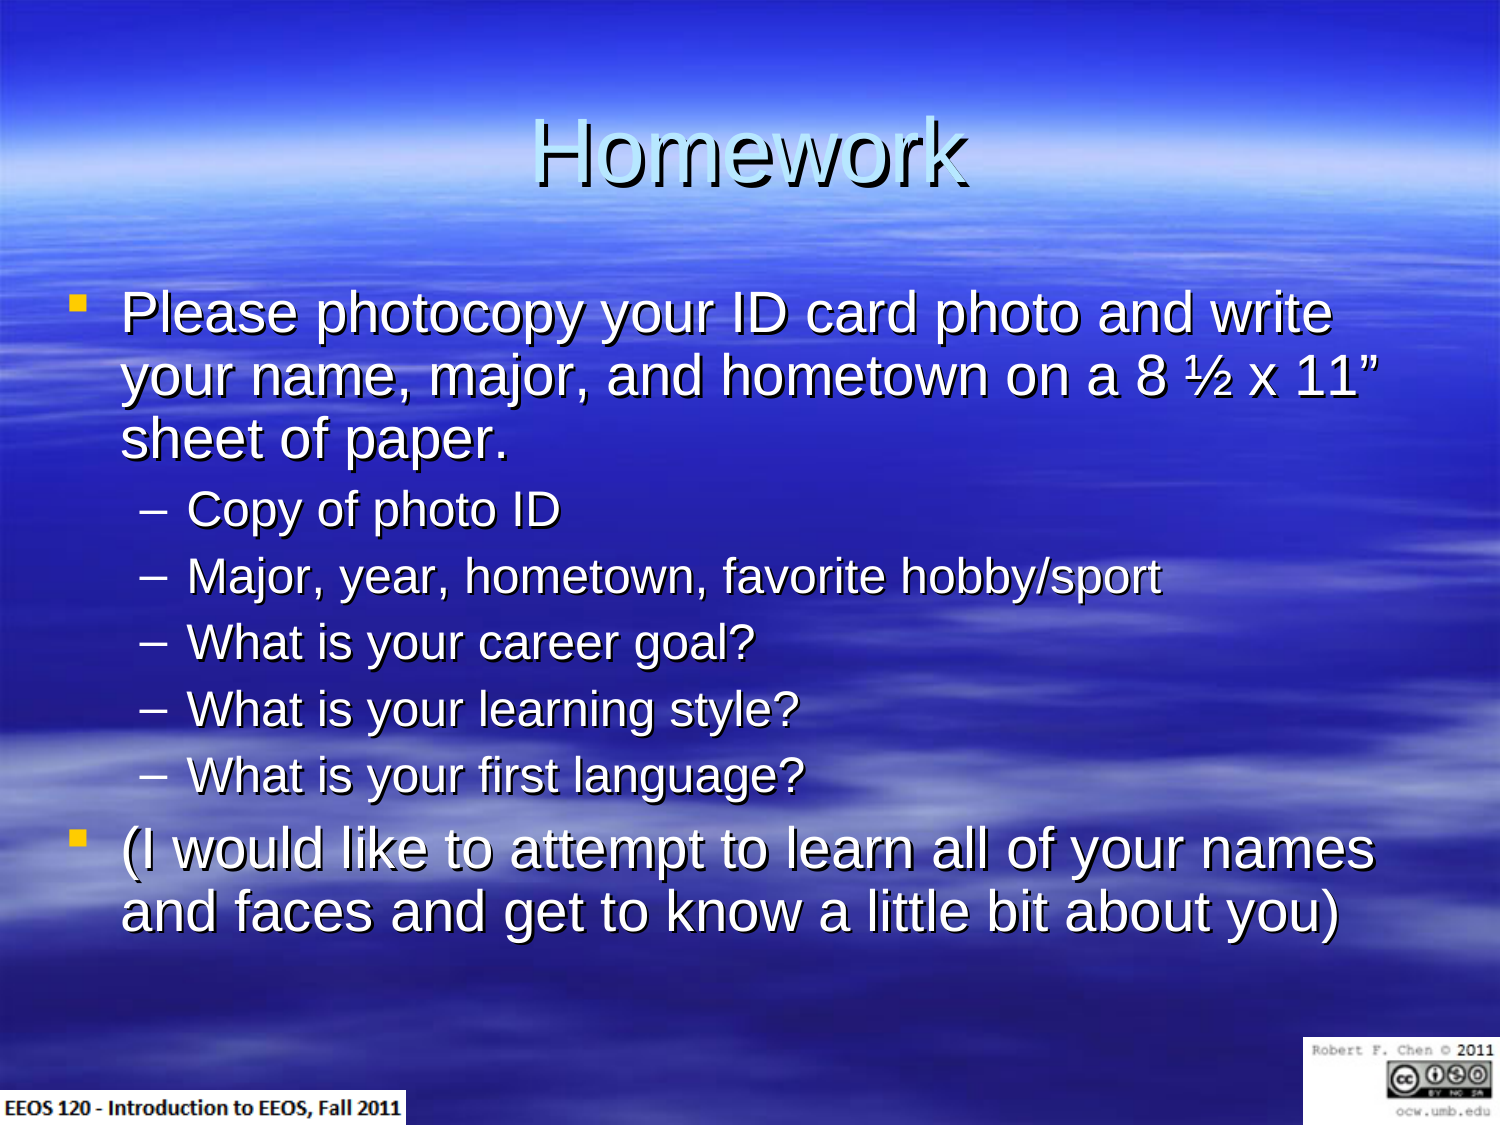

# Homework
Please photocopy your ID card photo and write your name, major, and hometown on a 8 ½ x 11” sheet of paper.
Copy of photo ID
Major, year, hometown, favorite hobby/sport
What is your career goal?
What is your learning style?
What is your first language?
(I would like to attempt to learn all of your names and faces and get to know a little bit about you)